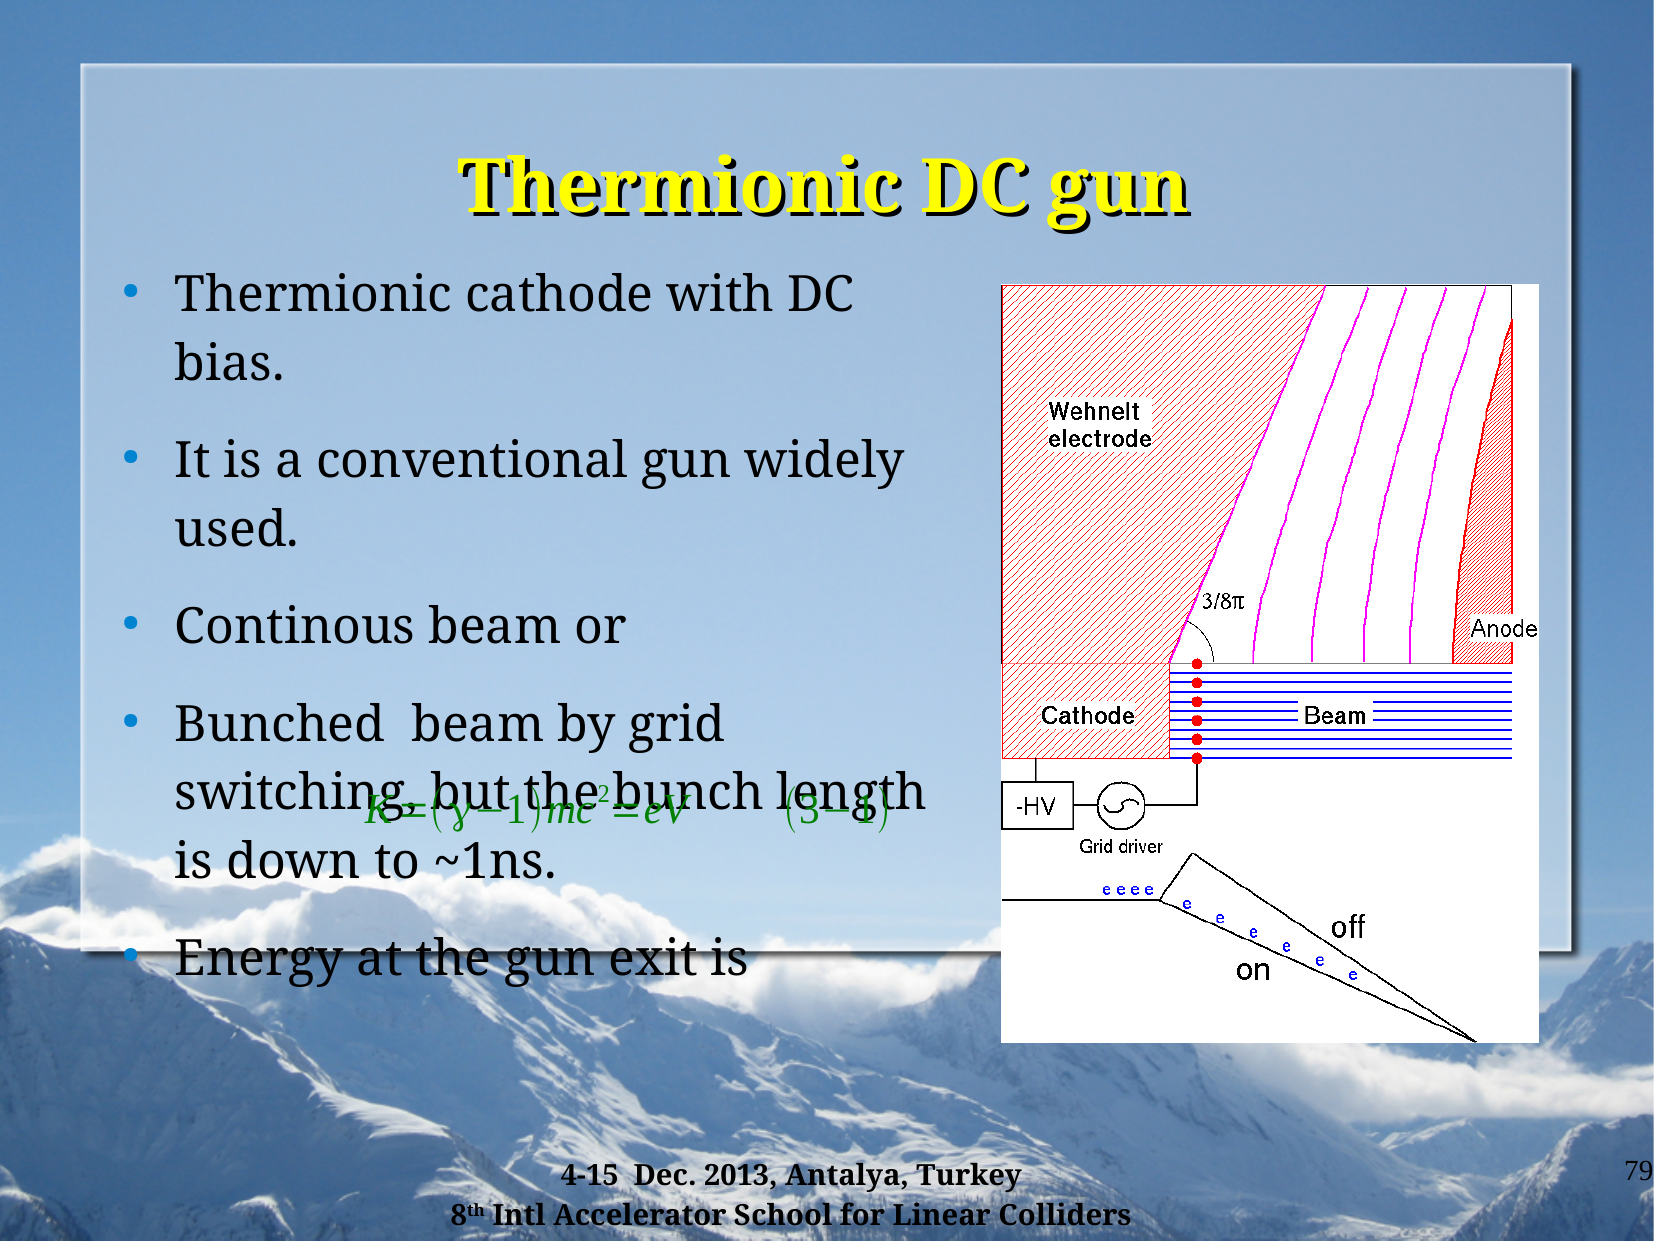

# Thermionic DC gun
Thermionic cathode with DC bias.
It is a conventional gun widely used.
Continous beam or
Bunched beam by grid switching, but the bunch length is down to ~1ns.
Energy at the gun exit is
79